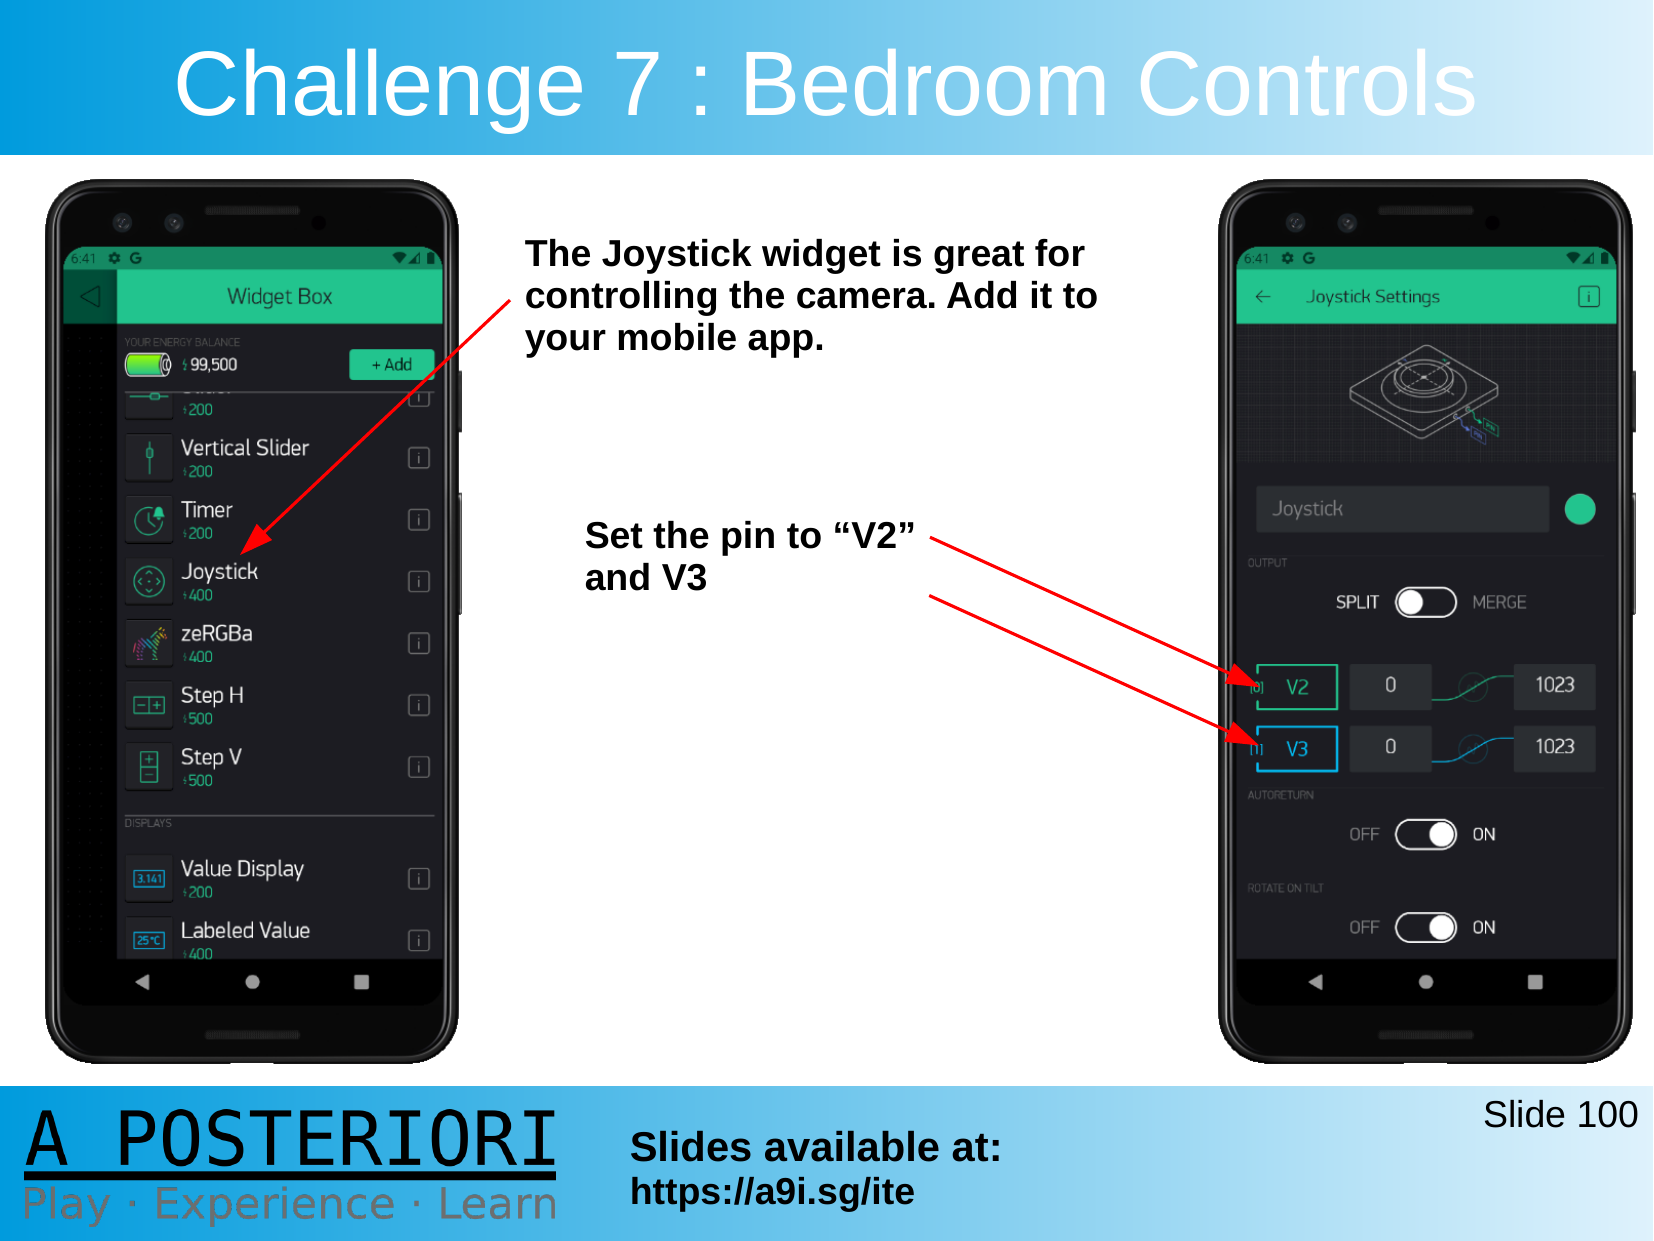

# Challenge 7 : Bedroom Controls
The Joystick widget is great for controlling the camera. Add it to your mobile app.
Set the pin to “V2”
and V3